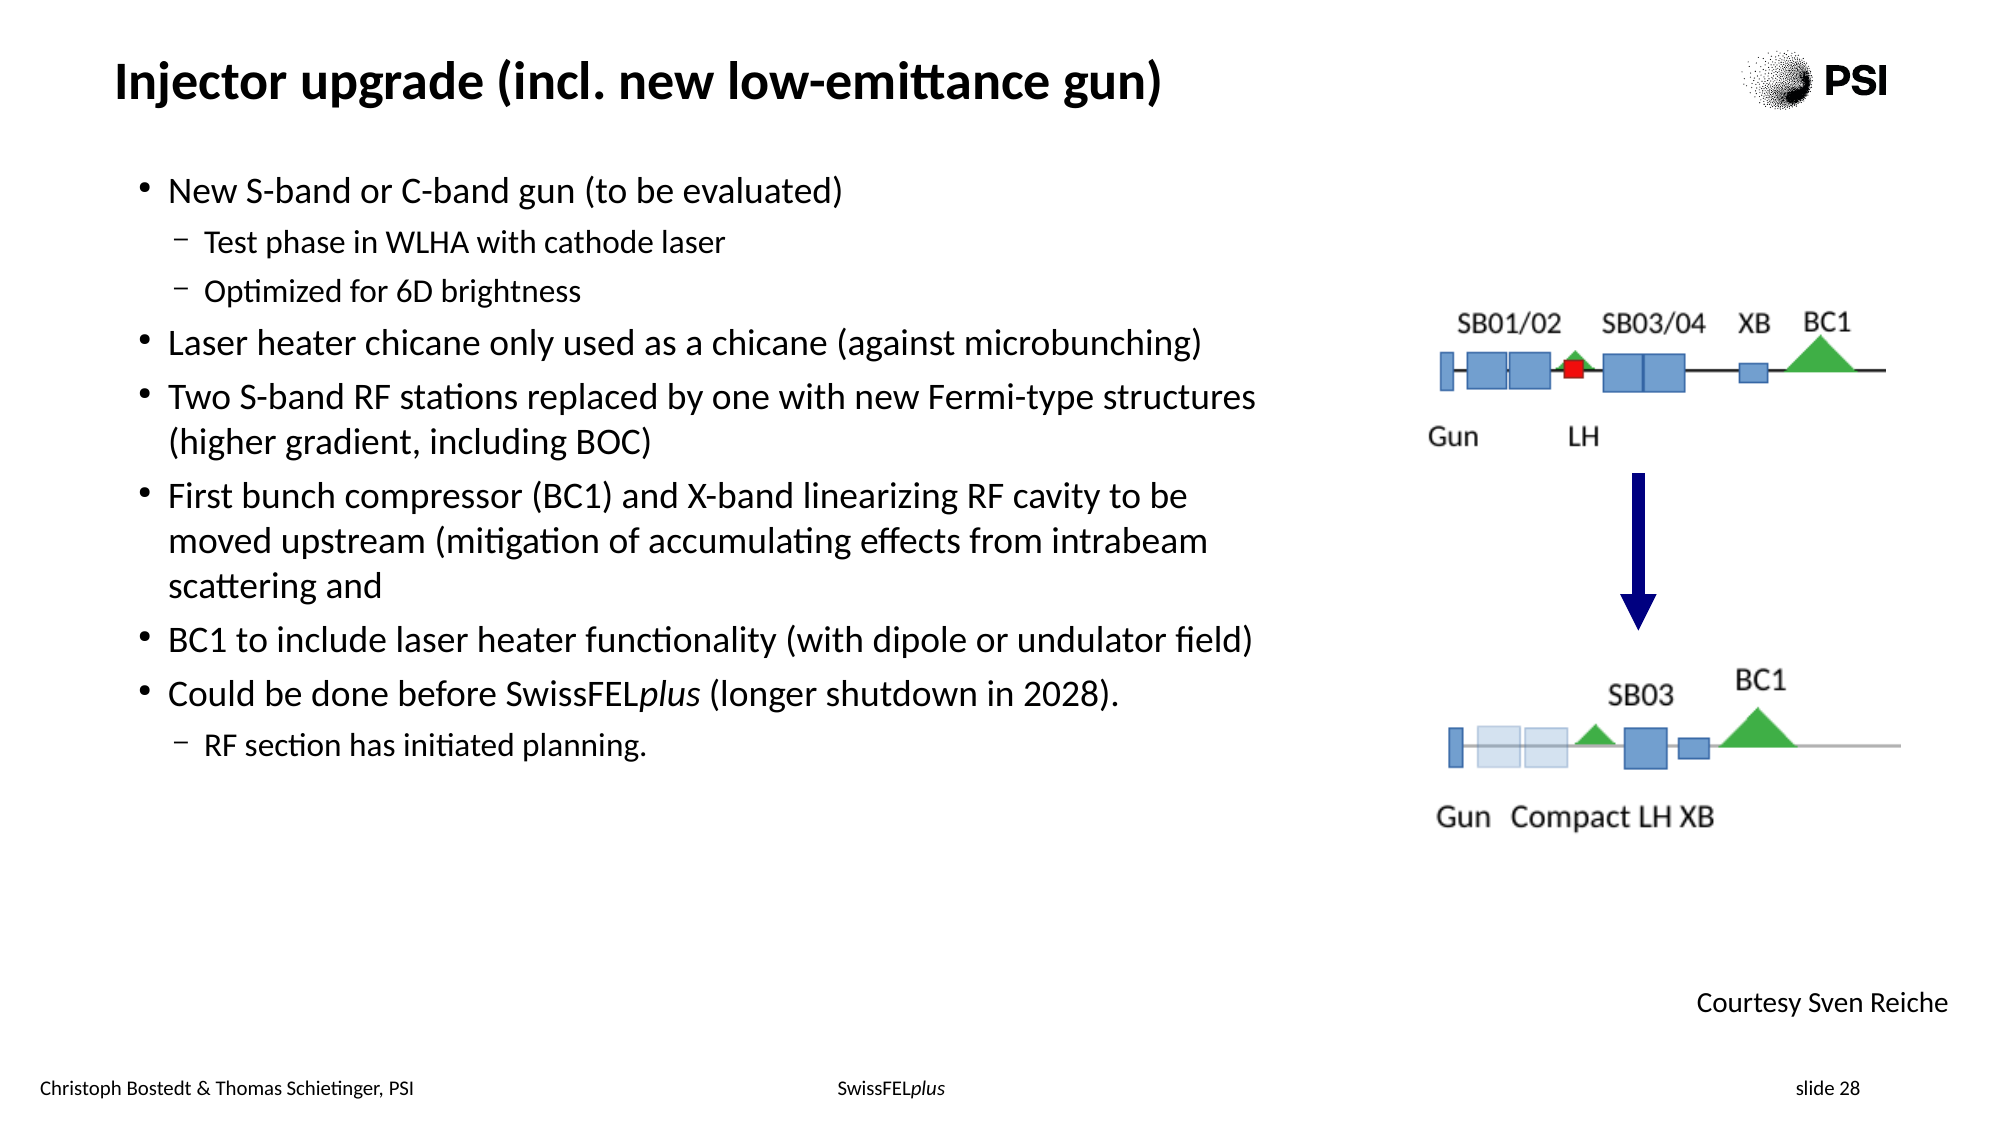

# Injector upgrade (incl. new low-emittance gun)
New S-band or C-band gun (to be evaluated)
Test phase in WLHA with cathode laser
Optimized for 6D brightness
Laser heater chicane only used as a chicane (against microbunching)
Two S-band RF stations replaced by one with new Fermi-type structures (higher gradient, including BOC)
First bunch compressor (BC1) and X-band linearizing RF cavity to be moved upstream (mitigation of accumulating effects from intrabeam scattering and
BC1 to include laser heater functionality (with dipole or undulator field)
Could be done before SwissFELplus (longer shutdown in 2028).
RF section has initiated planning.
Courtesy Sven Reiche
PSI Center for Accelerator Science and Engineering
28